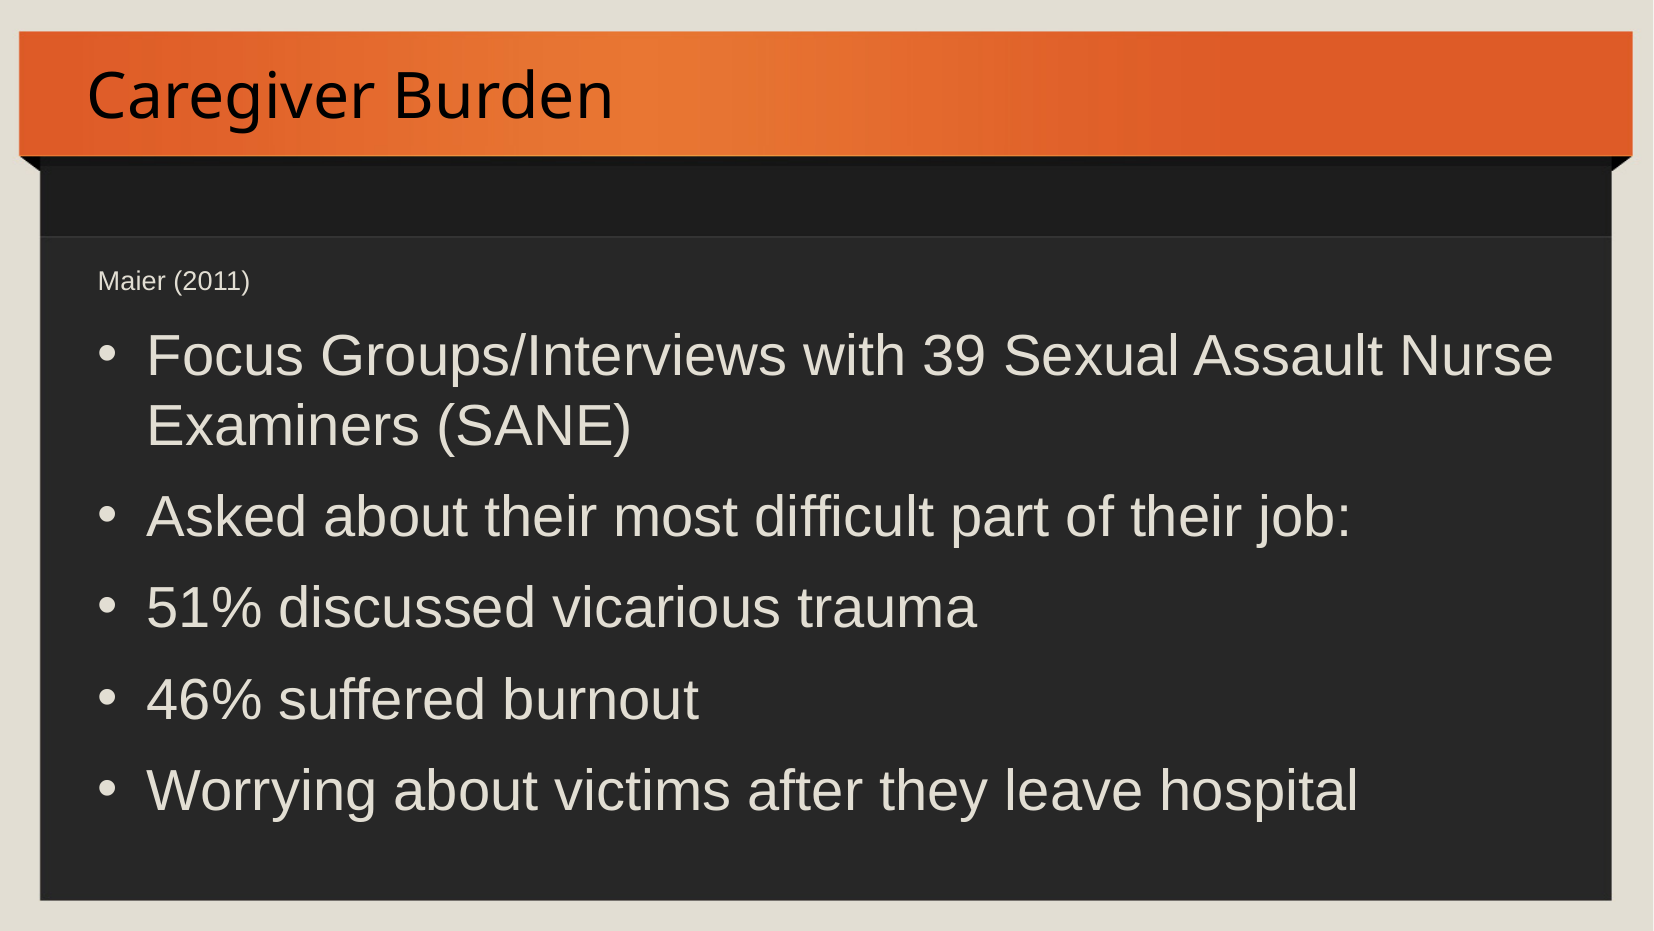

# Caregiver Burden
Maier (2011)
Focus Groups/Interviews with 39 Sexual Assault Nurse Examiners (SANE)
Asked about their most difficult part of their job:
51% discussed vicarious trauma
46% suffered burnout
Worrying about victims after they leave hospital